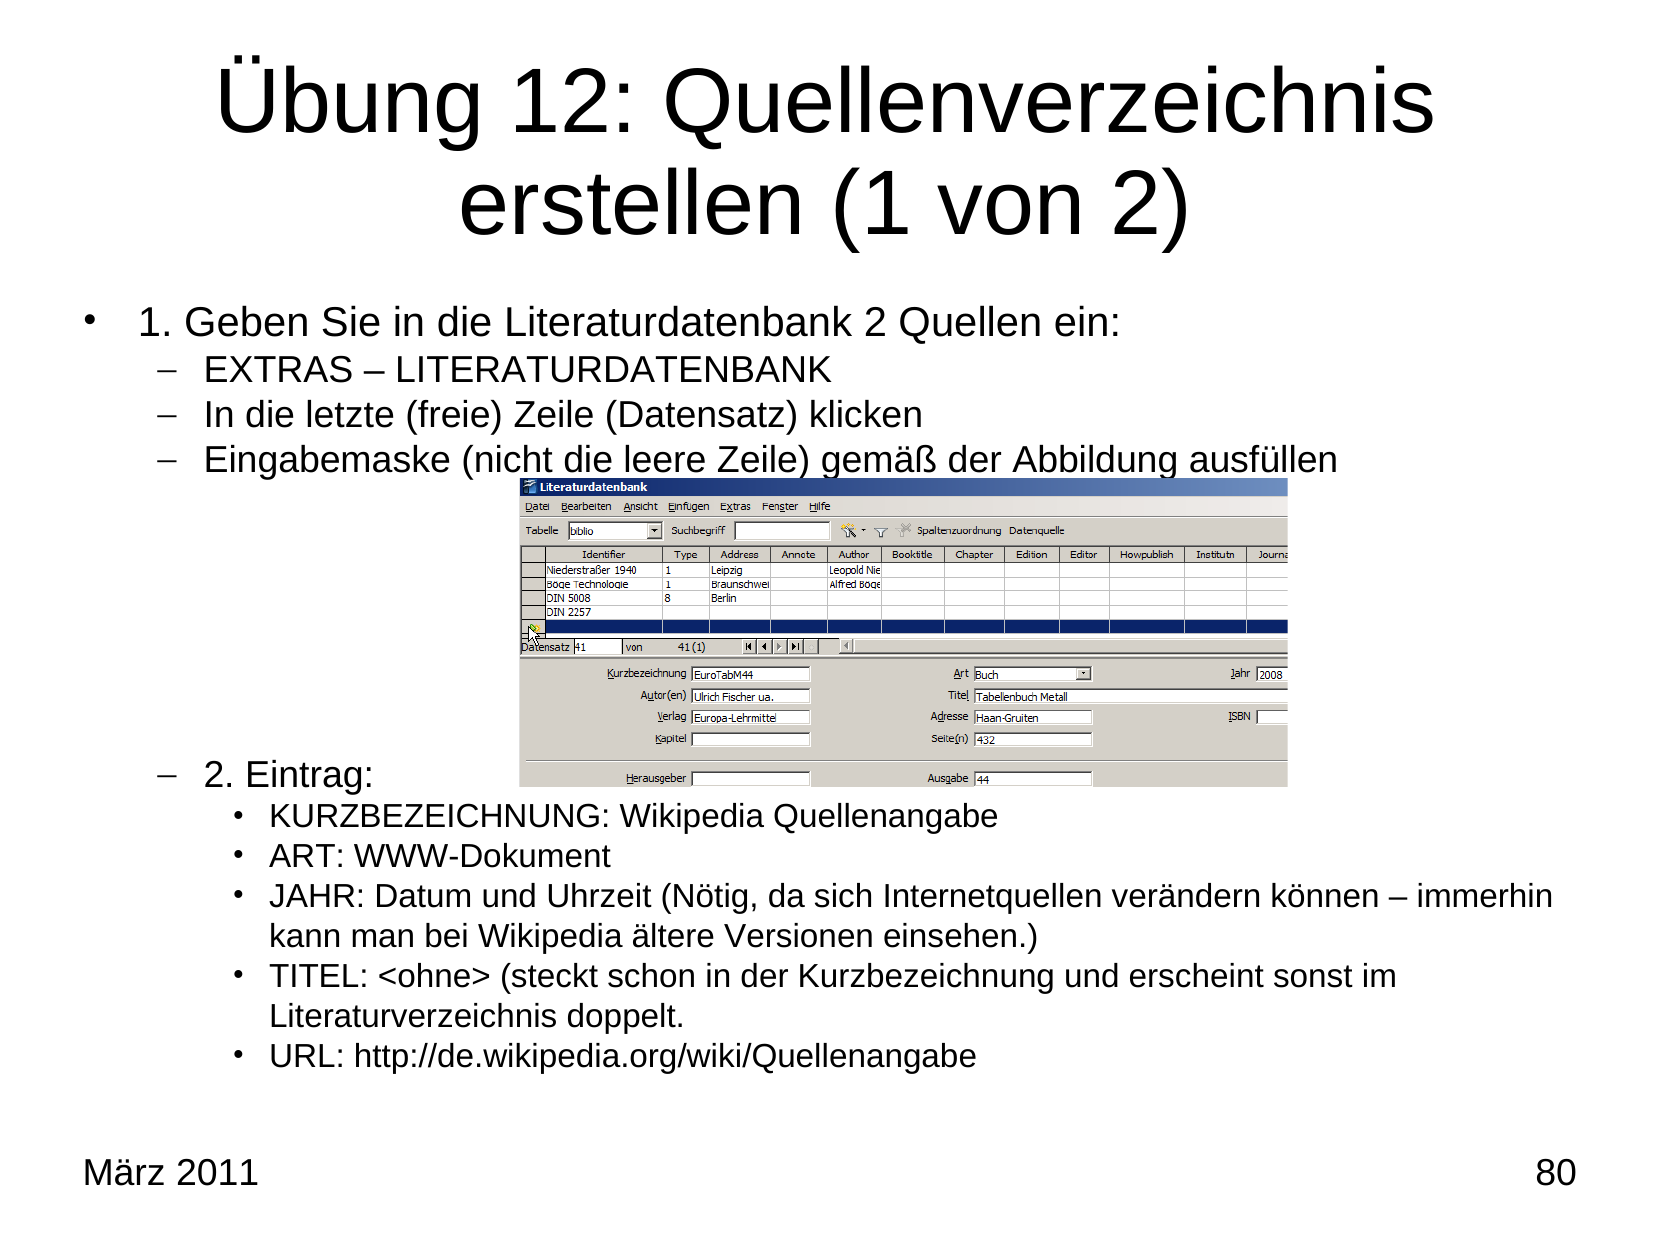

# Übung 12: Quellenverzeichnis erstellen (1 von 2)
1. Geben Sie in die Literaturdatenbank 2 Quellen ein:
EXTRAS – LITERATURDATENBANK
In die letzte (freie) Zeile (Datensatz) klicken
Eingabemaske (nicht die leere Zeile) gemäß der Abbildung ausfüllen
2. Eintrag:
KURZBEZEICHNUNG: Wikipedia Quellenangabe
ART: WWW-Dokument
JAHR: Datum und Uhrzeit (Nötig, da sich Internetquellen verändern können – immerhin kann man bei Wikipedia ältere Versionen einsehen.)
TITEL: <ohne> (steckt schon in der Kurzbezeichnung und erscheint sonst im Literaturverzeichnis doppelt.
URL: http://de.wikipedia.org/wiki/Quellenangabe
März 2011
80